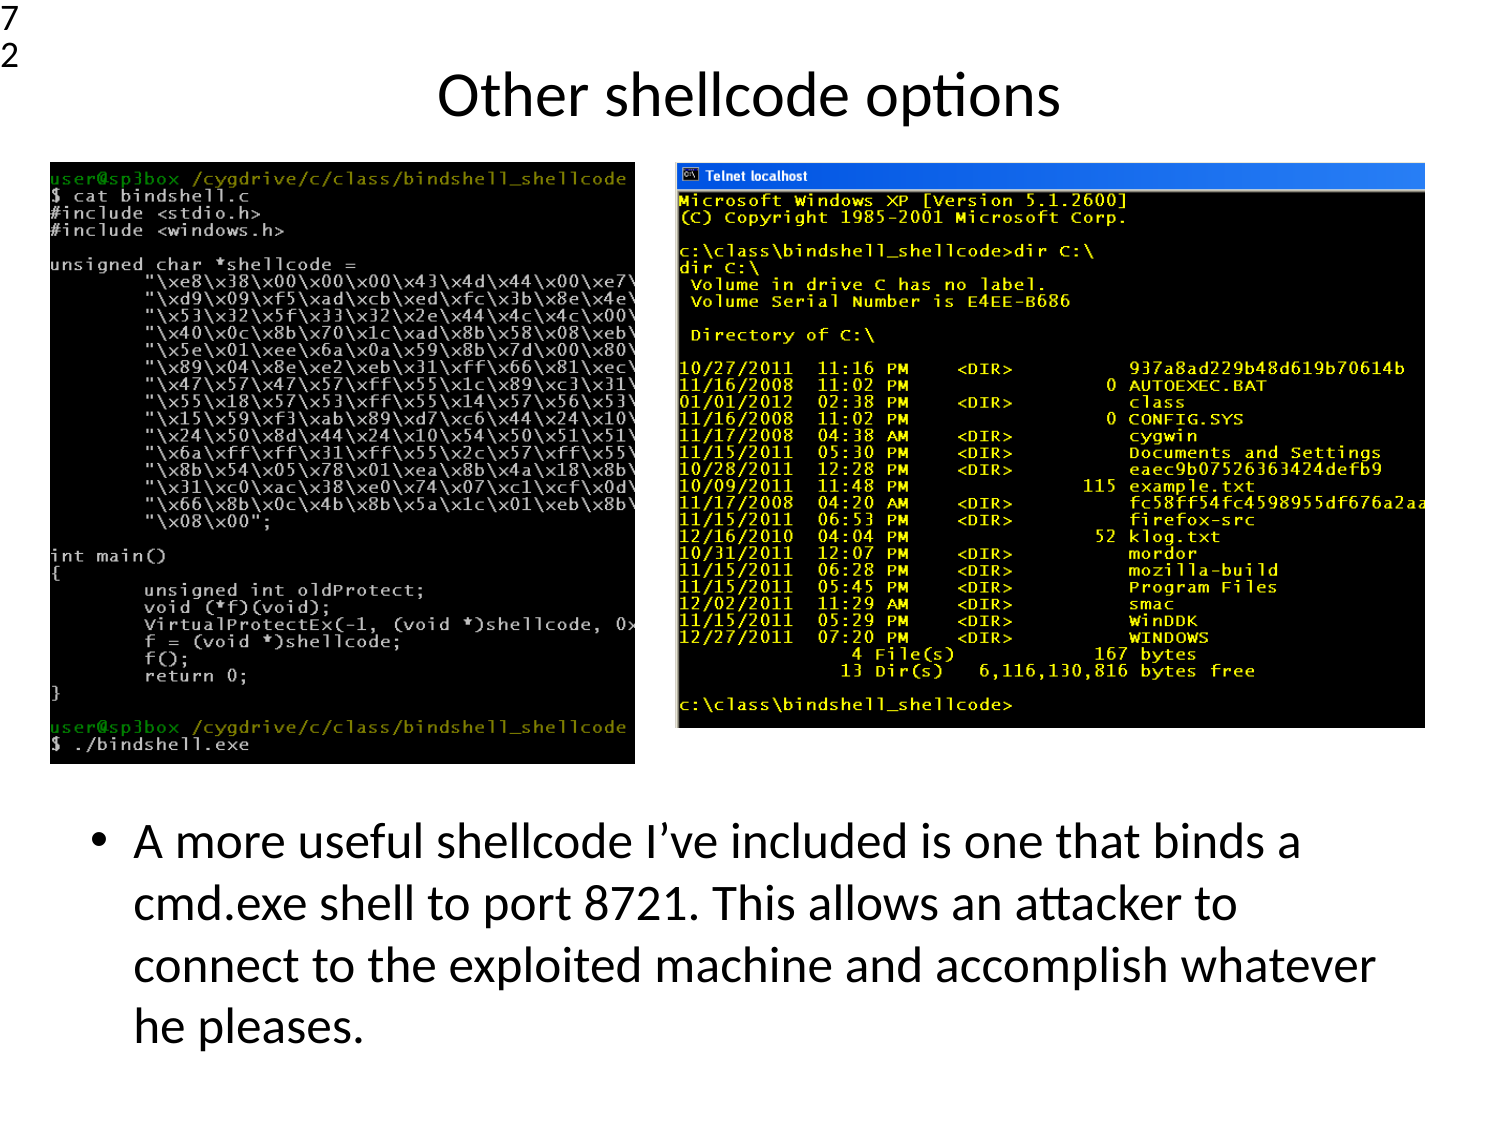

# Other shellcode options
A more useful shellcode I’ve included is one that binds a cmd.exe shell to port 8721. This allows an attacker to connect to the exploited machine and accomplish whatever he pleases.